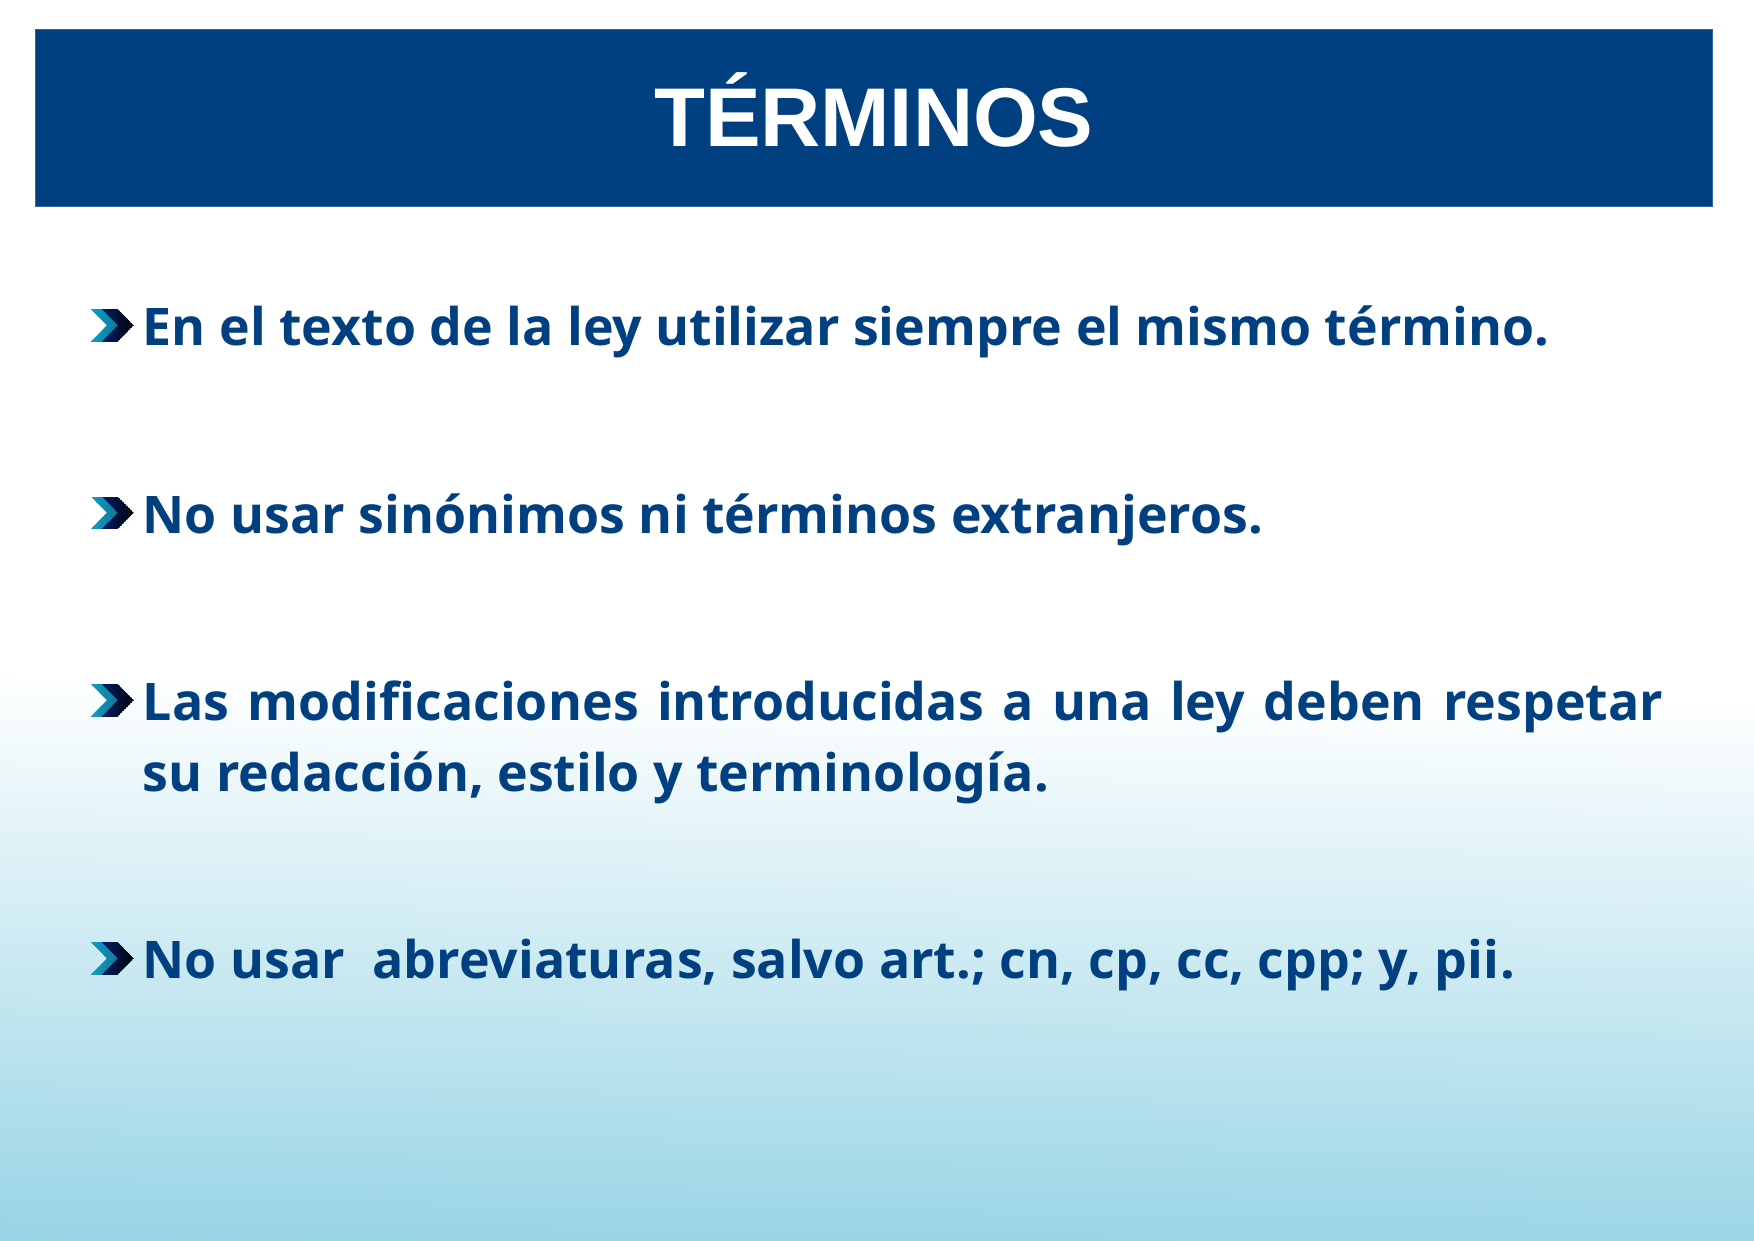

TÉRMINOS
# En el texto de la ley utilizar siempre el mismo término.
No usar sinónimos ni términos extranjeros.
Las modificaciones introducidas a una ley deben respetar su redacción, estilo y terminología.
No usar abreviaturas, salvo art.; cn, cp, cc, cpp; y, pii.